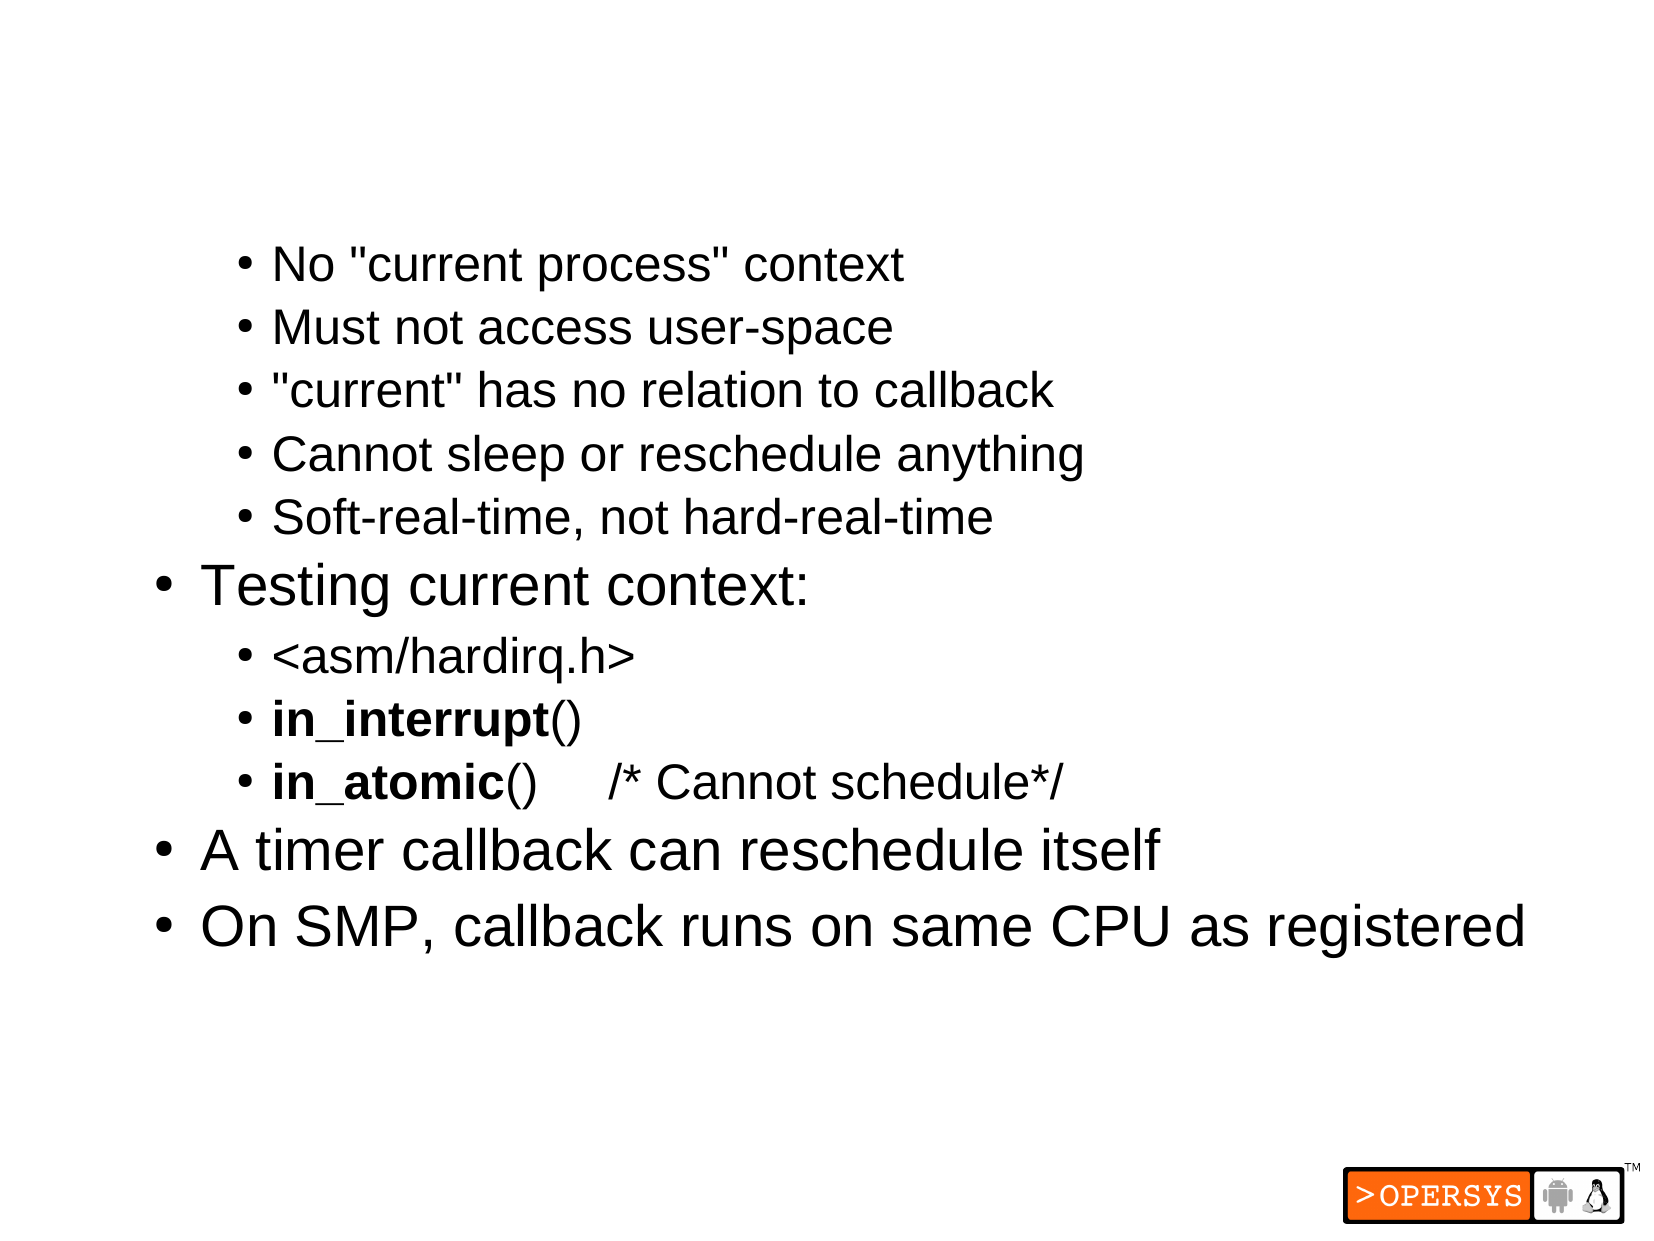

# No "current process" context
Must not access user-space
"current" has no relation to callback
Cannot sleep or reschedule anything
Soft-real-time, not hard-real-time
Testing current context:
<asm/hardirq.h>
in_interrupt()
in_atomic() /* Cannot schedule*/
A timer callback can reschedule itself
On SMP, callback runs on same CPU as registered